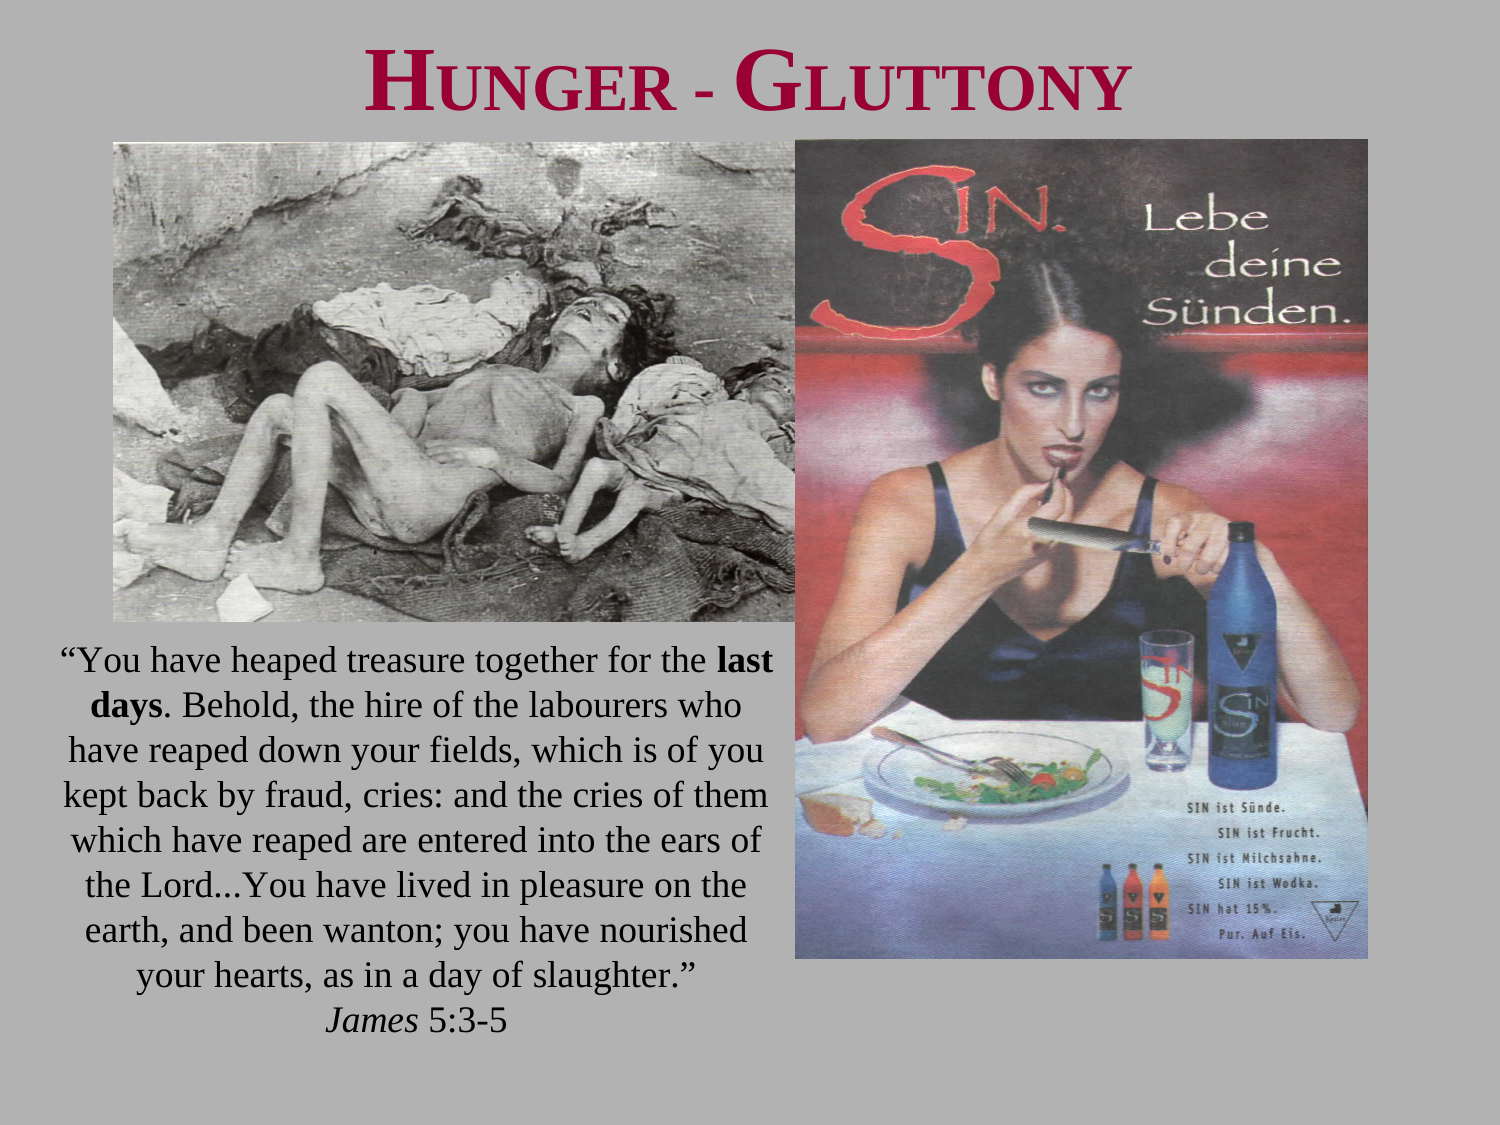

HUNGER - GLUTTONY
“You have heaped treasure together for the last days. Behold, the hire of the labourers who have reaped down your fields, which is of you kept back by fraud, cries: and the cries of them which have reaped are entered into the ears of the Lord...You have lived in pleasure on the earth, and been wanton; you have nourished your hearts, as in a day of slaughter.”
James 5:3-5